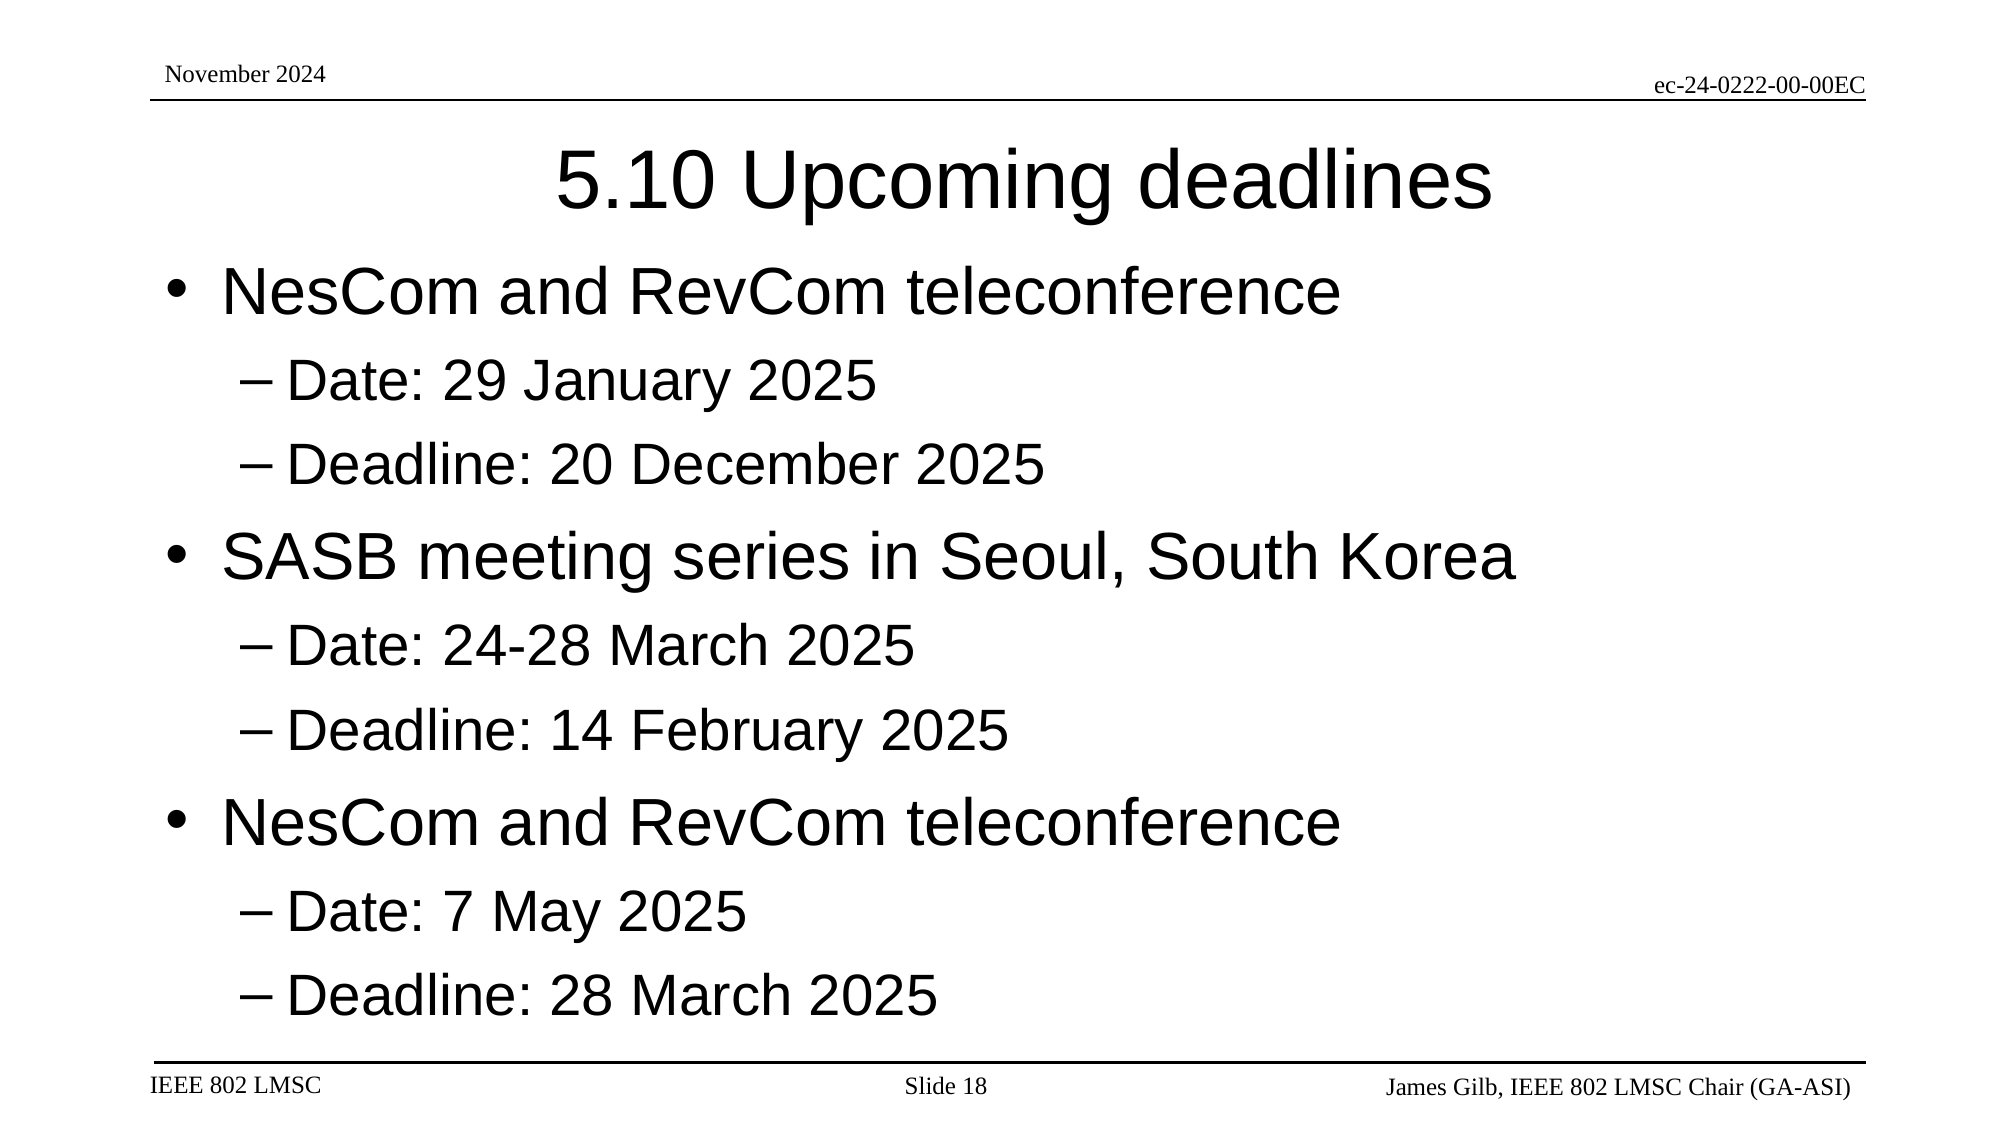

# 5.10 Upcoming deadlines
NesCom and RevCom teleconference
Date: 29 January 2025
Deadline: 20 December 2025
SASB meeting series in Seoul, South Korea
Date: 24-28 March 2025
Deadline: 14 February 2025
NesCom and RevCom teleconference
Date: 7 May 2025
Deadline: 28 March 2025
18